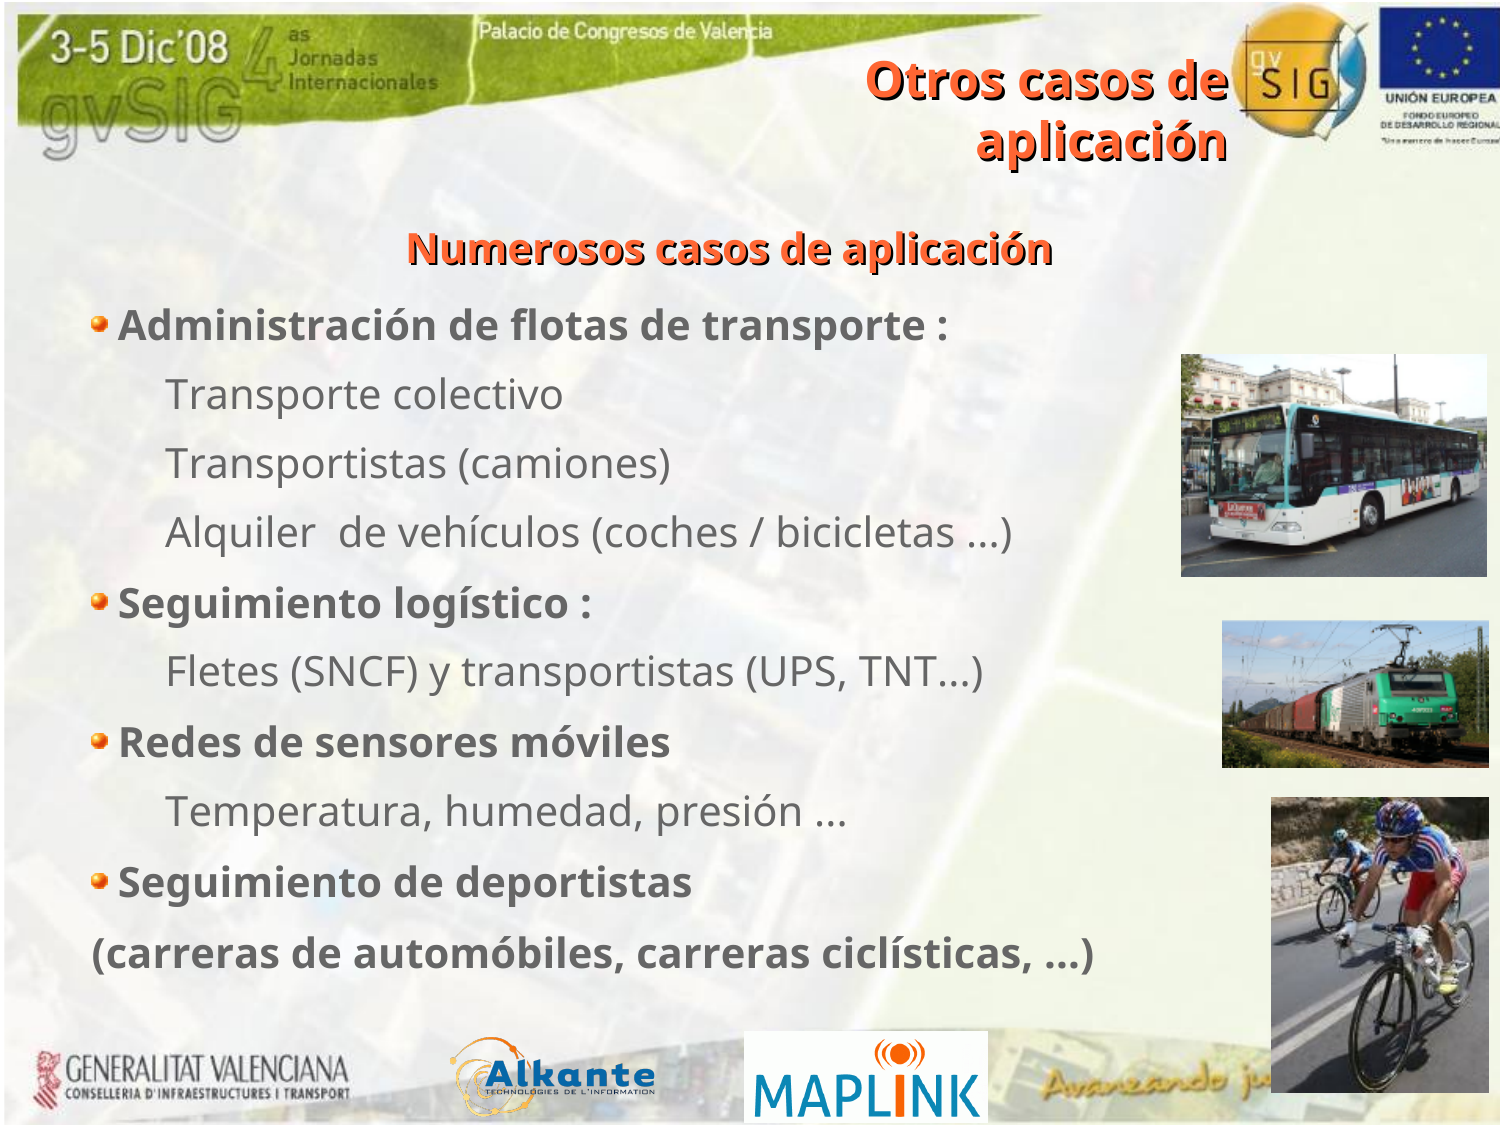

Otros casos de
aplicación
Numerosos casos de aplicación
 Administración de flotas de transporte :
 	Transporte colectivo
 	Transportistas (camiones)‏
 	Alquiler de vehículos (coches / bicicletas ...)‏
 Seguimiento logístico :
 	Fletes (SNCF) y transportistas (UPS, TNT...)‏
 Redes de sensores móviles
 	Temperatura, humedad, presión ...
 Seguimiento de deportistas
(carreras de automóbiles, carreras ciclísticas, ...)‏